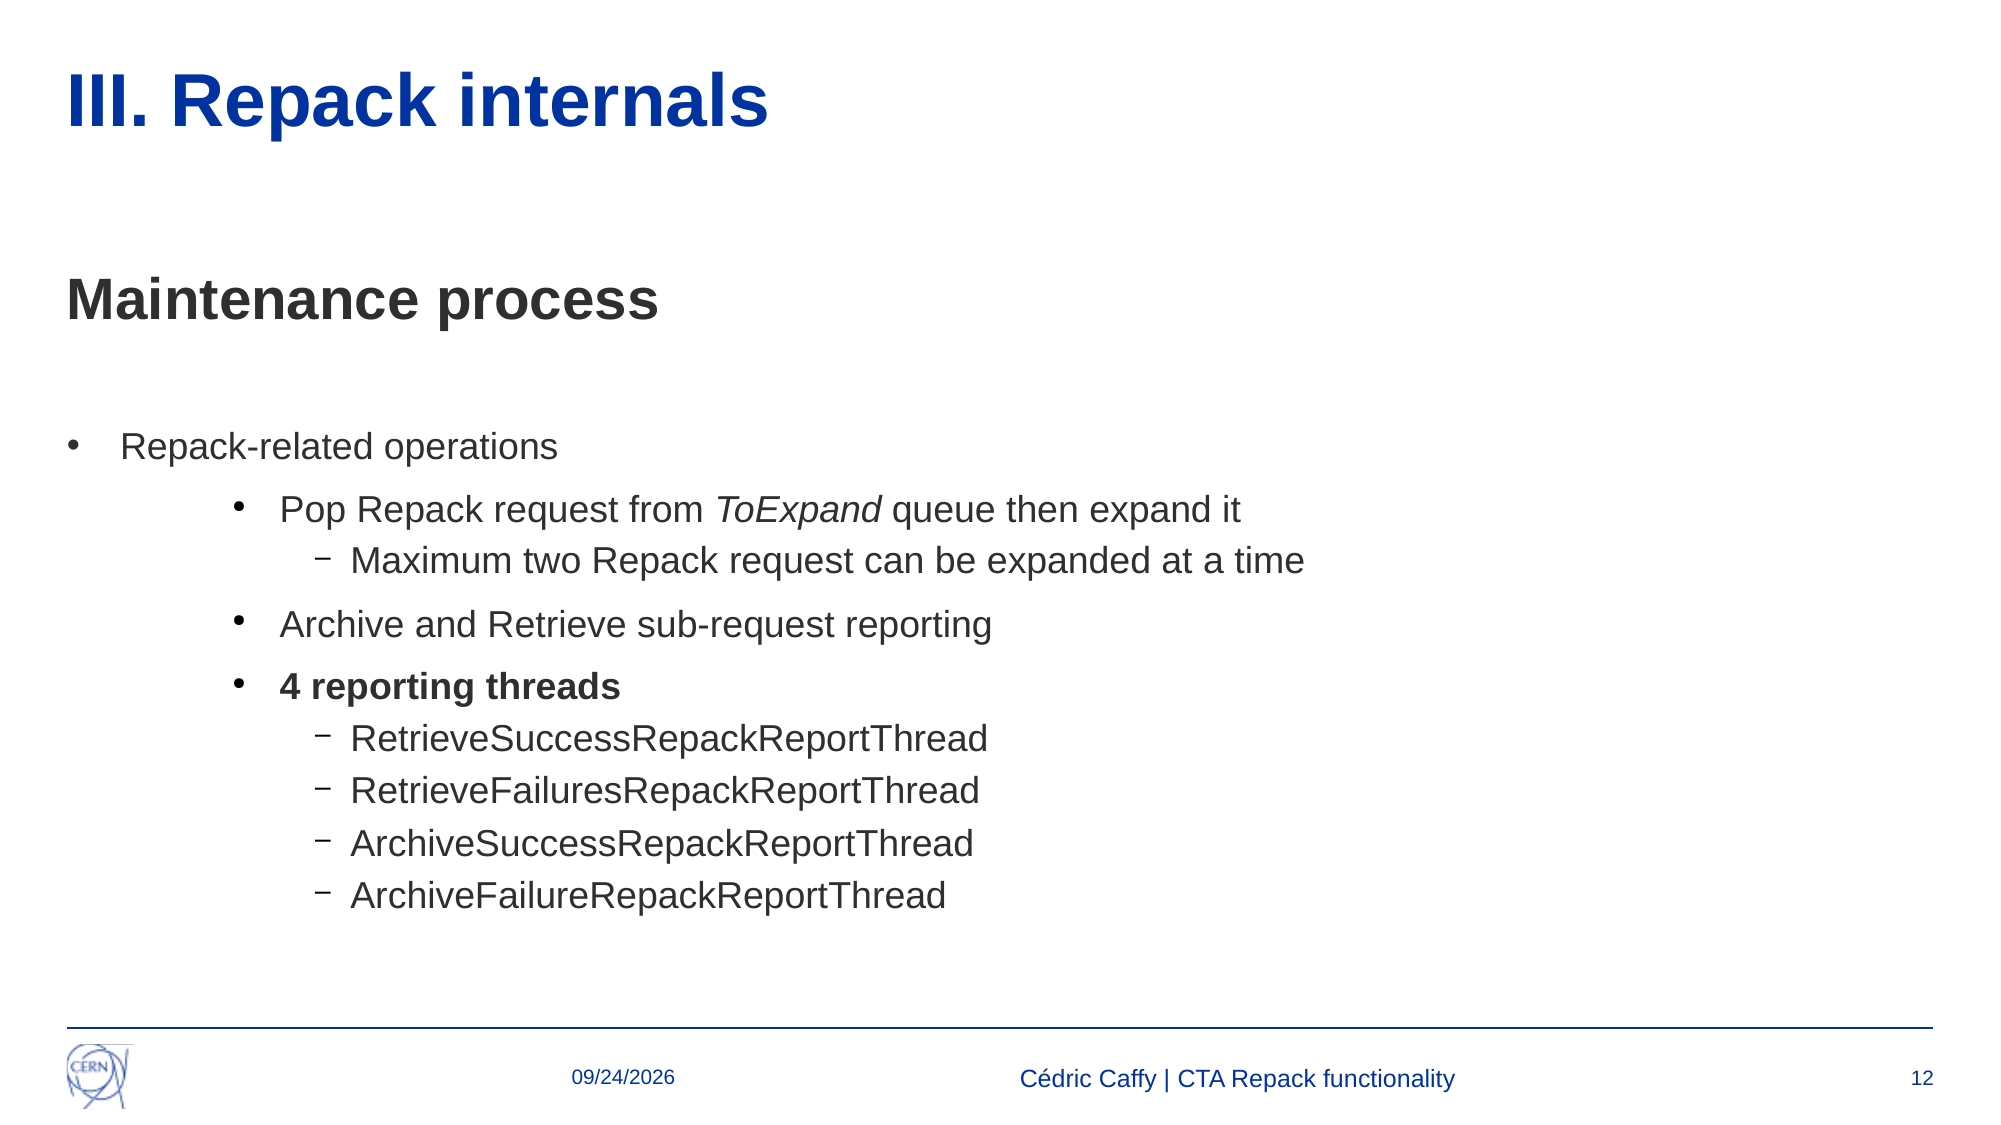

III. Repack internals
# Maintenance process
Repack-related operations
Pop Repack request from ToExpand queue then expand it
Maximum two Repack request can be expanded at a time
Archive and Retrieve sub-request reporting
4 reporting threads
RetrieveSuccessRepackReportThread
RetrieveFailuresRepackReportThread
ArchiveSuccessRepackReportThread
ArchiveFailureRepackReportThread
Cédric Caffy | CTA Repack functionality